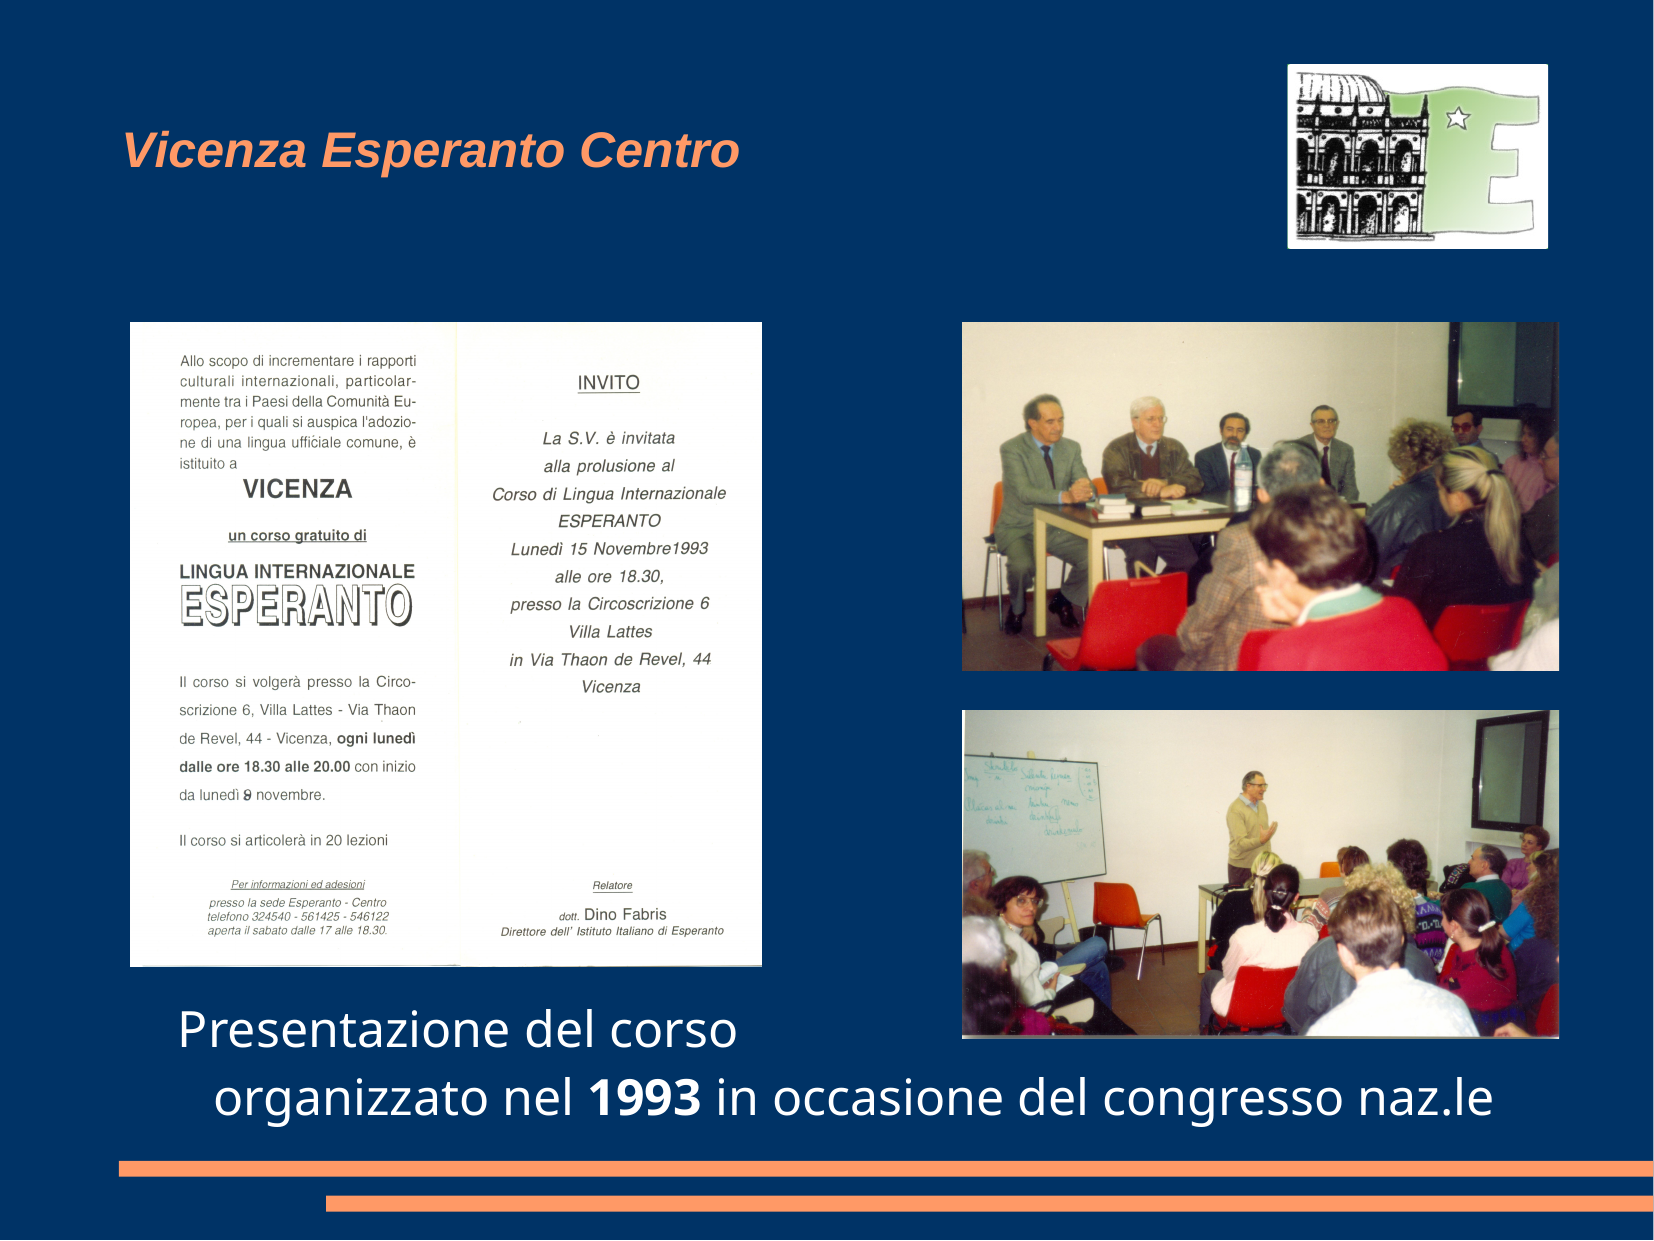

# Vicenza Esperanto Centro
Presentazione del corso
organizzato nel 1993 in occasione del congresso naz.le